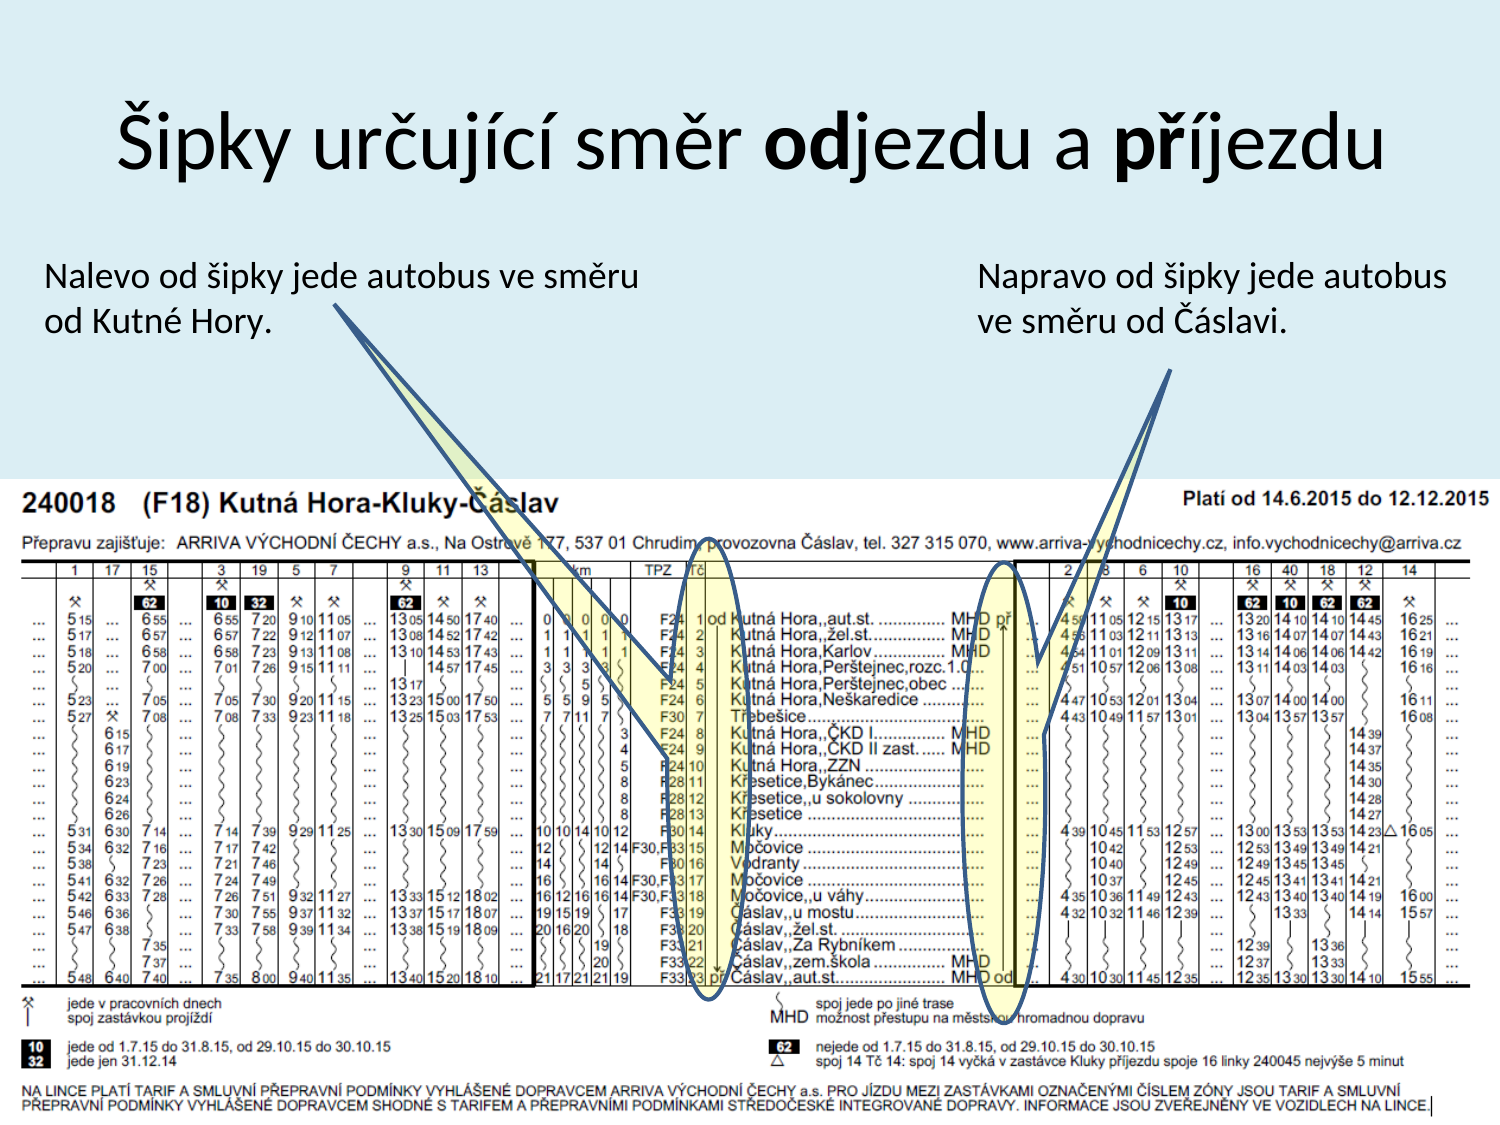

# Šipky určující směr odjezdu a příjezdu
Nalevo od šipky jede autobus ve směru od Kutné Hory.
Napravo od šipky jede autobus ve směru od Čáslavi.